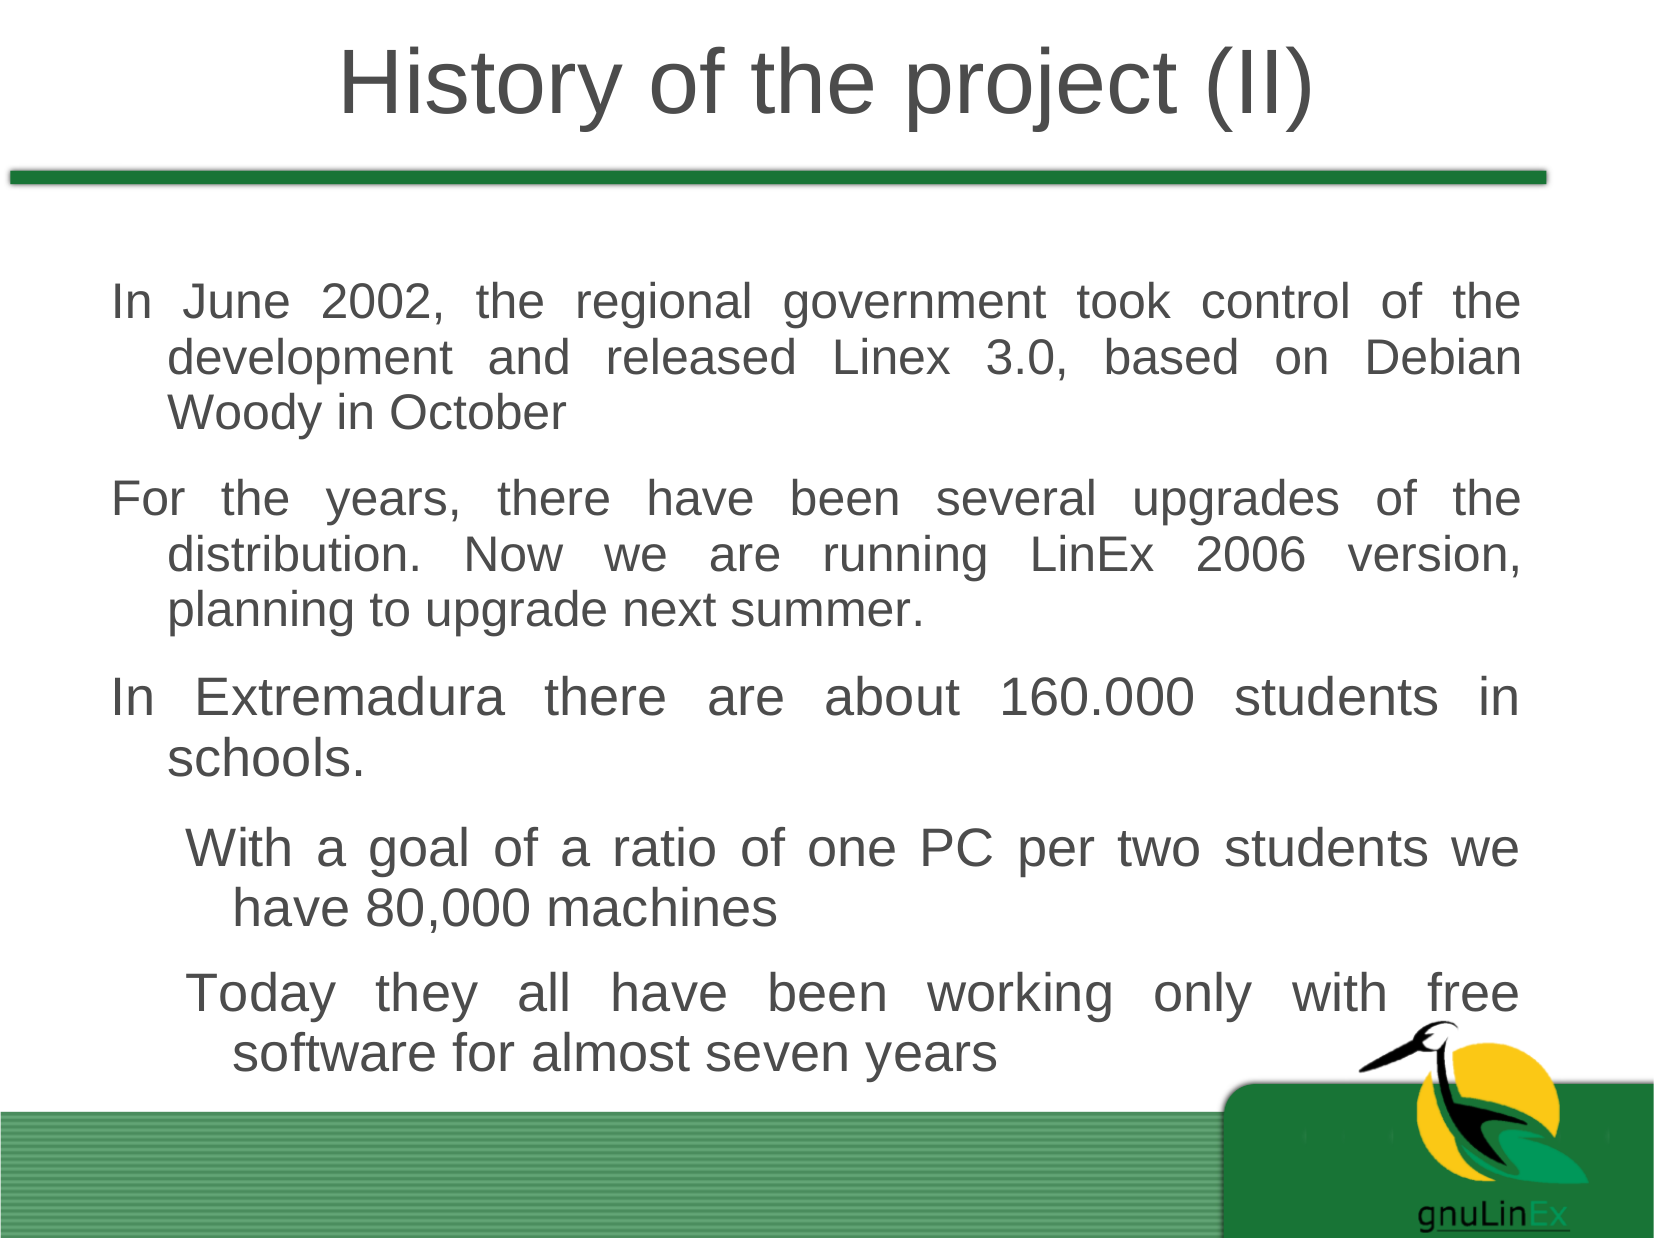

History of the project (II)
# In June 2002, the regional government took control of the development and released Linex 3.0, based on Debian Woody in October
For the years, there have been several upgrades of the distribution. Now we are running LinEx 2006 version, planning to upgrade next summer.
In Extremadura there are about 160.000 students in schools.
With a goal of a ratio of one PC per two students we have 80,000 machines
Today they all have been working only with free software for almost seven years